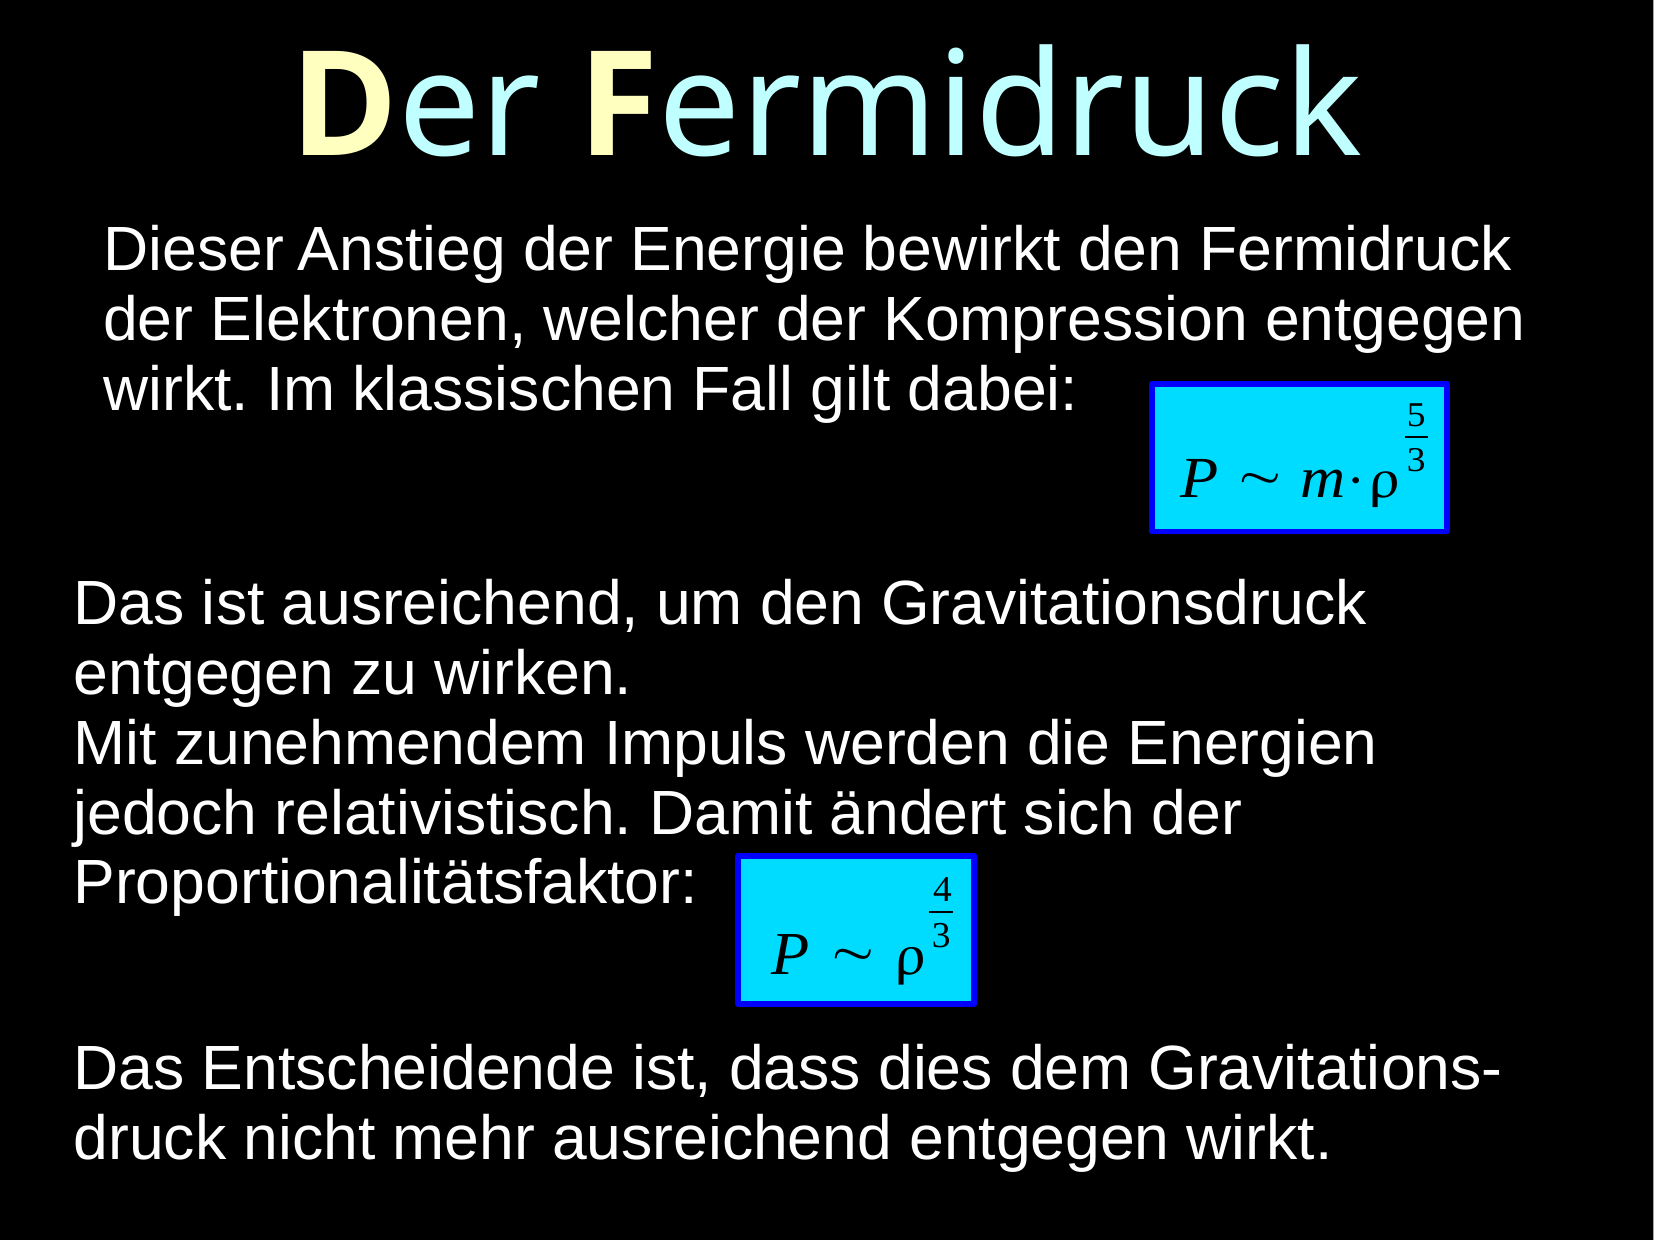

# Der Fermidruck
Dieser Anstieg der Energie bewirkt den Fermidruck der Elektronen, welcher der Kompression entgegen wirkt. Im klassischen Fall gilt dabei:
Das ist ausreichend, um den Gravitationsdruck entgegen zu wirken.
Mit zunehmendem Impuls werden die Energien jedoch relativistisch. Damit ändert sich der Proportionalitätsfaktor:
Das Entscheidende ist, dass dies dem Gravitations-druck nicht mehr ausreichend entgegen wirkt.